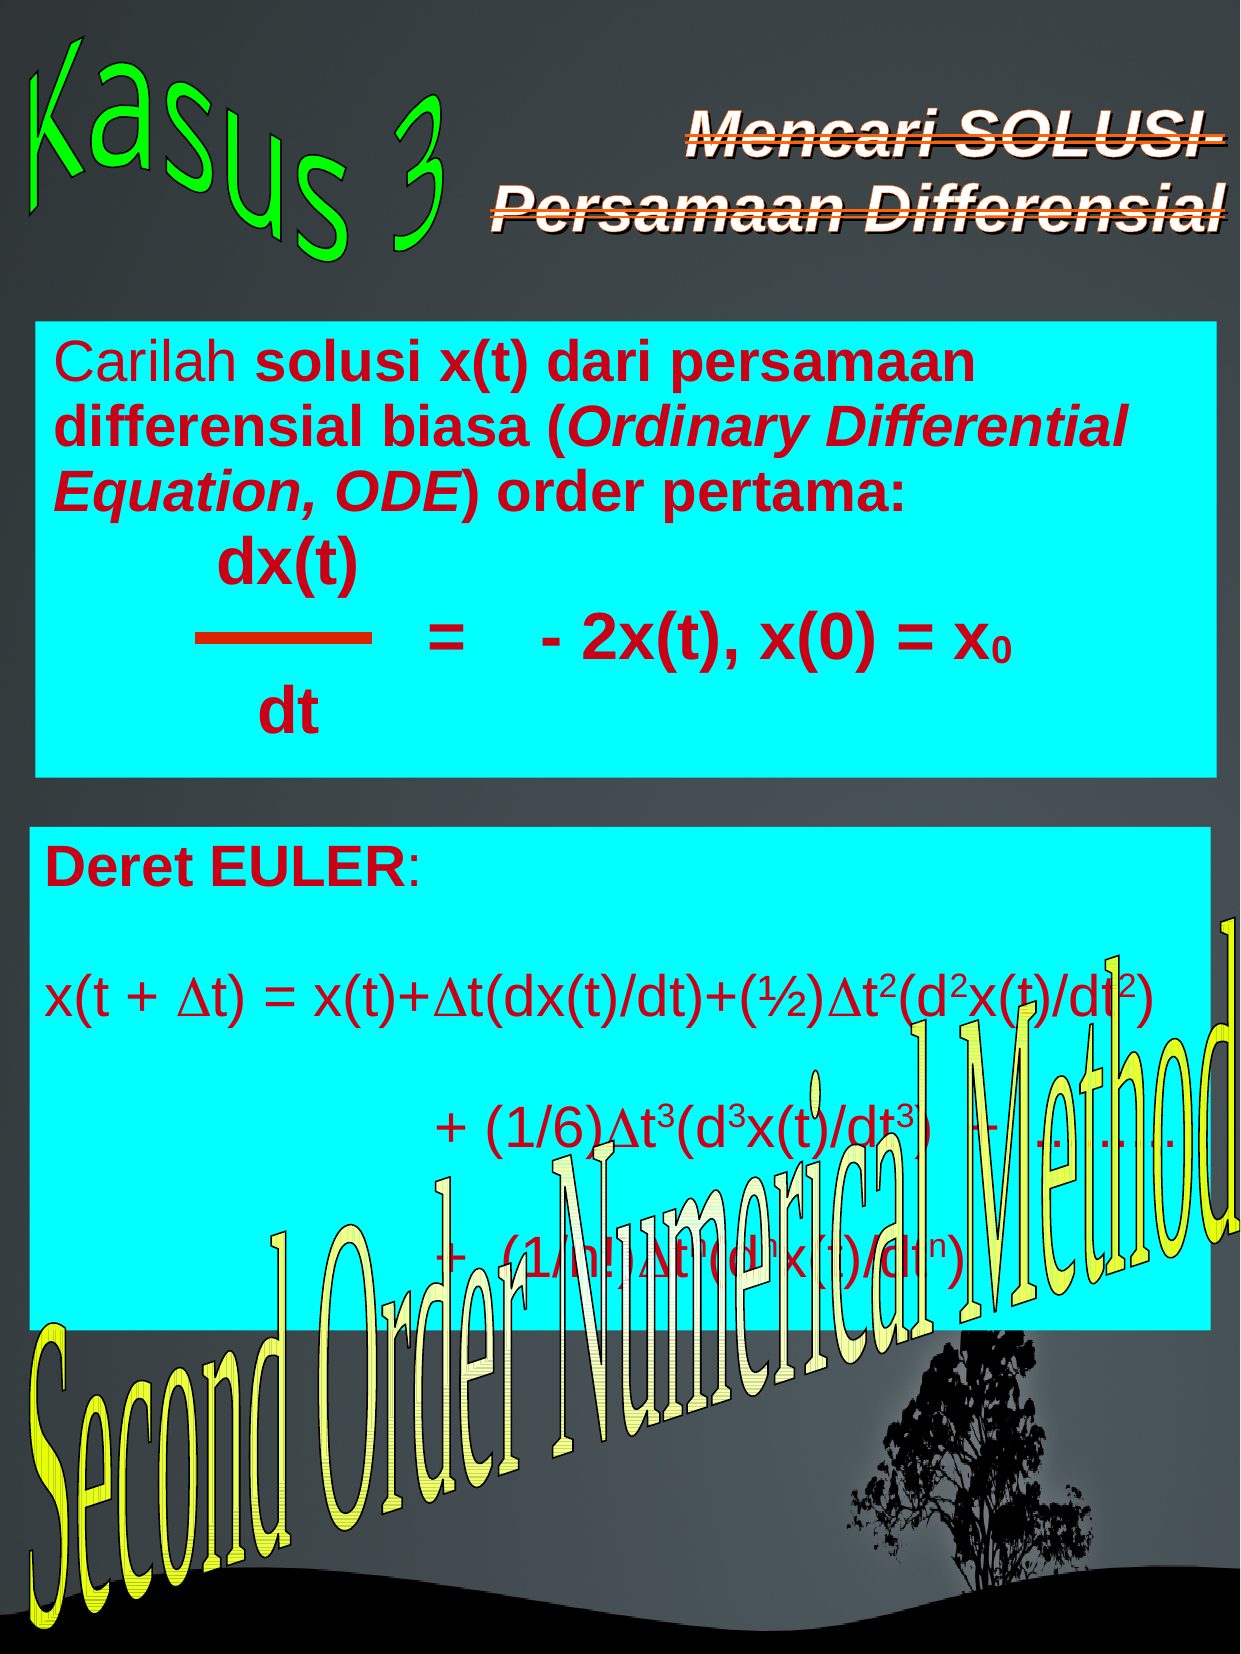

Kasus 3
Mencari SOLUSI-Persamaan Differensial
Carilah solusi x(t) dari persamaan differensial biasa (Ordinary Differential Equation, ODE) order pertama:
 dx(t)
 = - 2x(t), x(0) = x0
 dt
Deret EULER:
x(t + Dt) = x(t)+Dt(dx(t)/dt)+(½)Dt2(d2x(t)/dt2)
 + (1/6)Dt3(d3x(t)/dt3) + .........
 + (1/n!)Dtn(dnx(t)/dtn)
Second Order Numerical Method